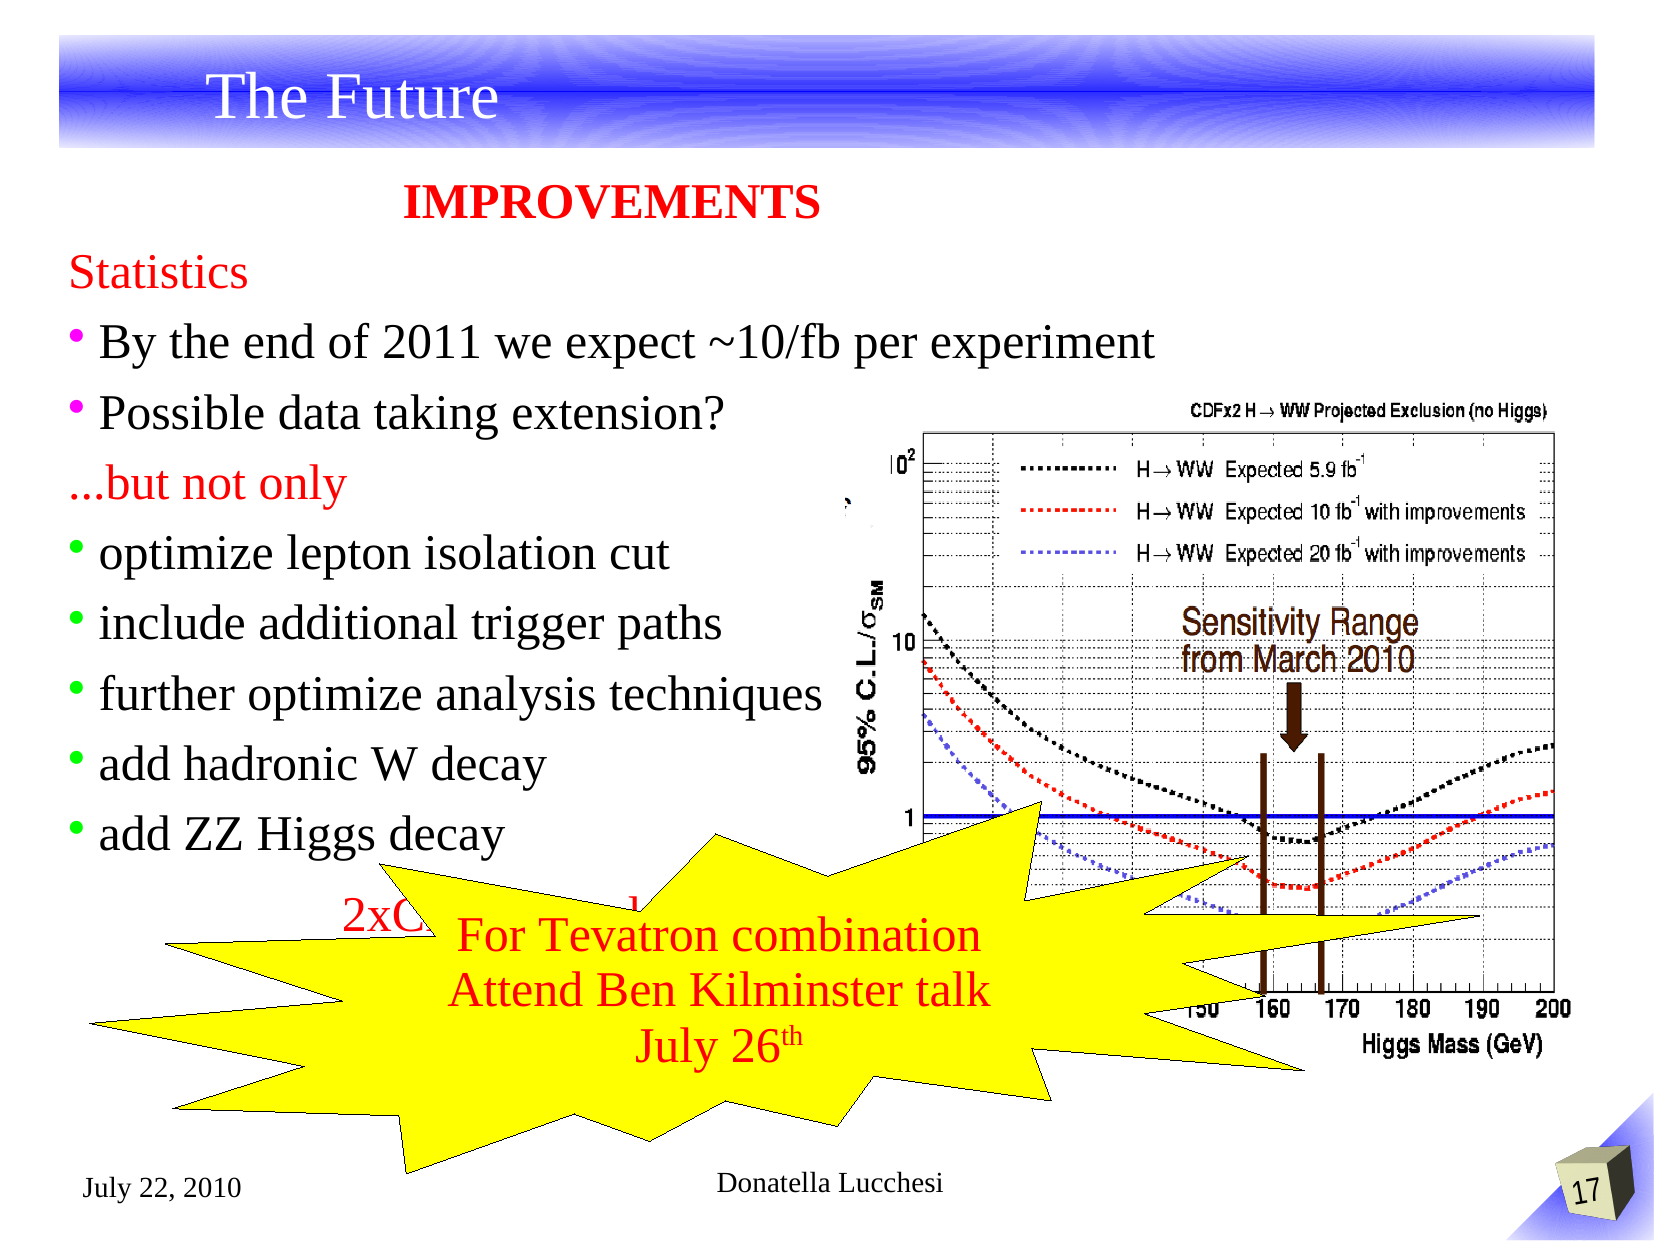

The Future
IMPROVEMENTS
Statistics
 By the end of 2011 we expect ~10/fb per experiment
 Possible data taking extension?
...but not only
 optimize lepton isolation cut
 include additional trigger paths
 further optimize analysis techniques
 add hadronic W decay
 add ZZ Higgs decay
For Tevatron combination
Attend Ben Kilminster talk
July 26th
2xCDF but only high mass
Donatella Lucchesi
July 22, 2010